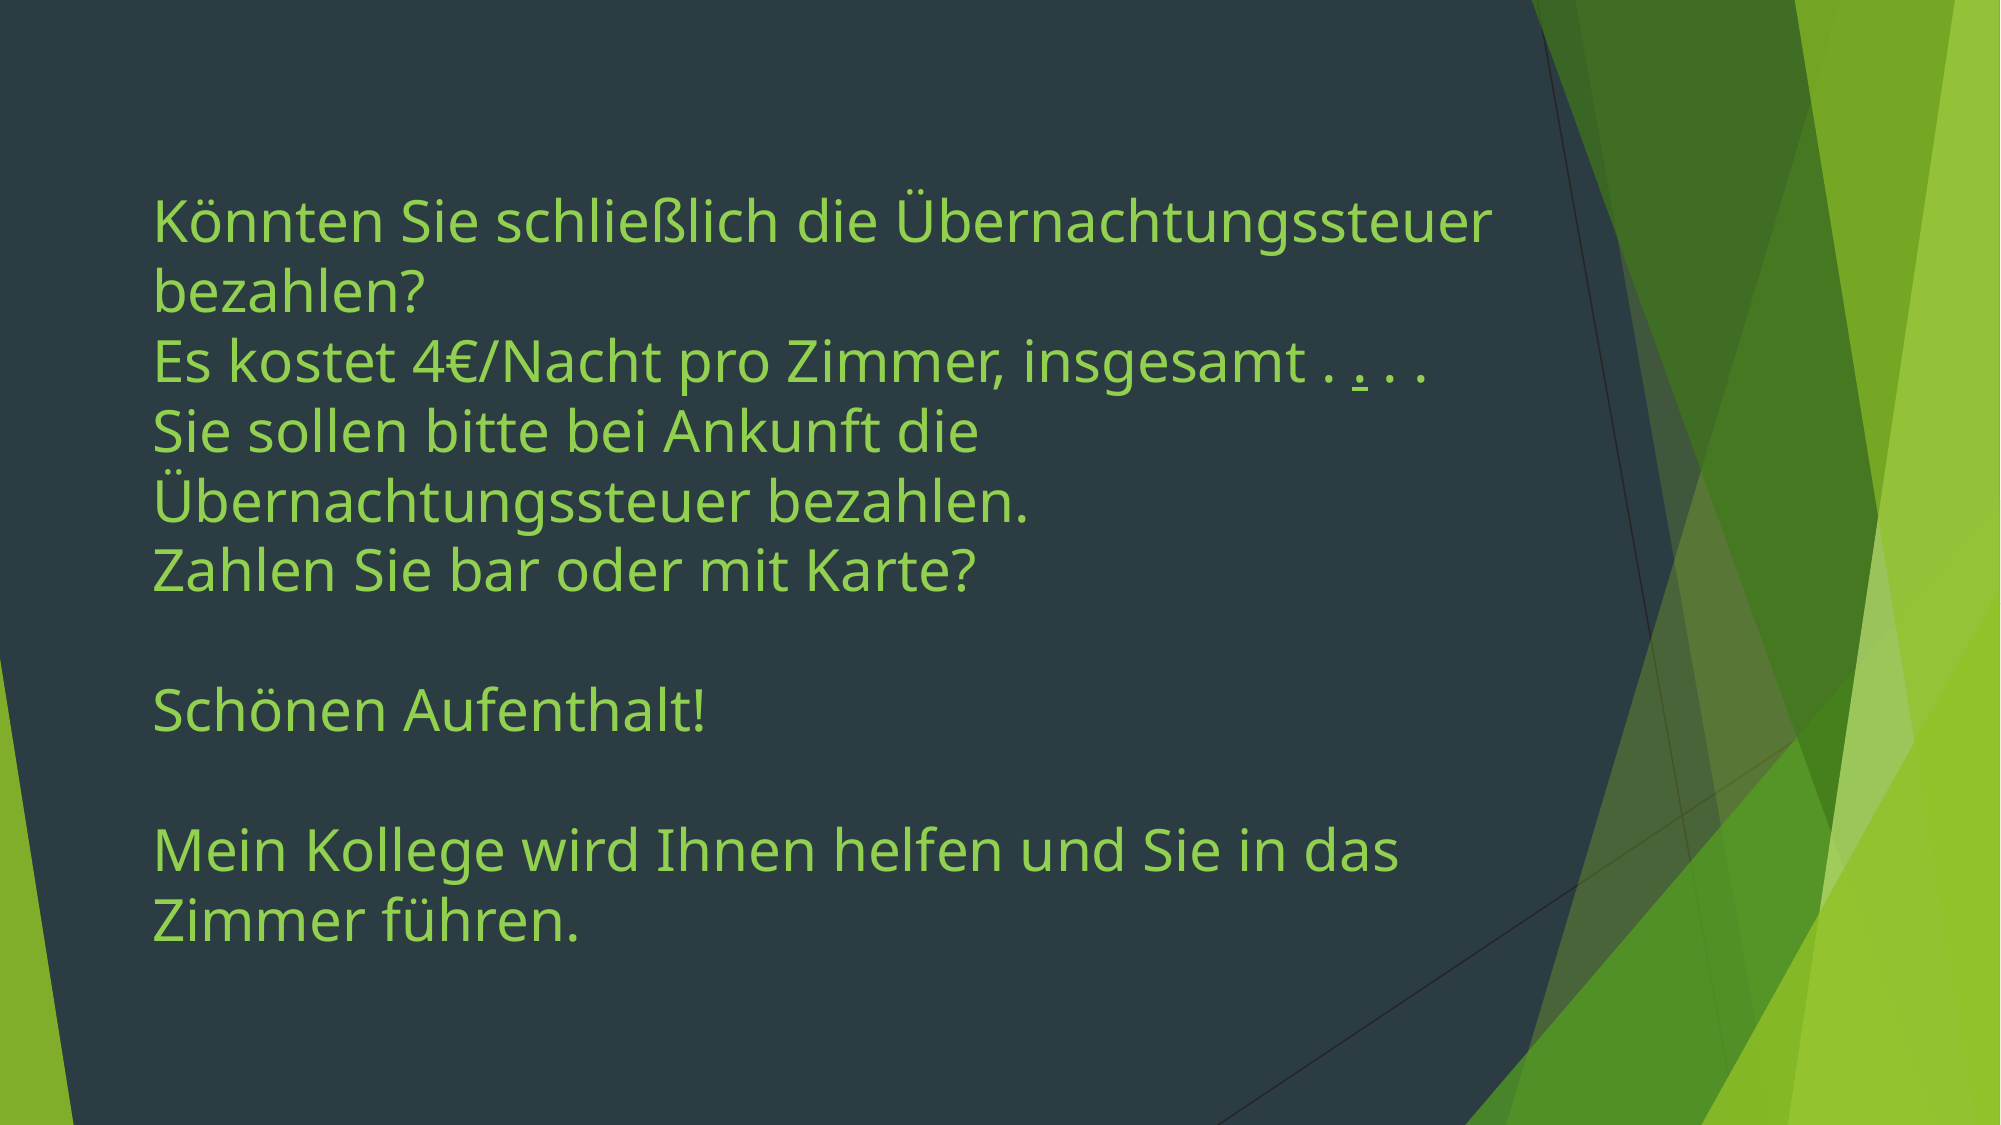

Könnten Sie schließlich die Übernachtungssteuer bezahlen?
Es kostet 4€/Nacht pro Zimmer, insgesamt . . . .
Sie sollen bitte bei Ankunft die Übernachtungssteuer bezahlen.
Zahlen Sie bar oder mit Karte?
Schönen Aufenthalt!
Mein Kollege wird Ihnen helfen und Sie in das Zimmer führen.